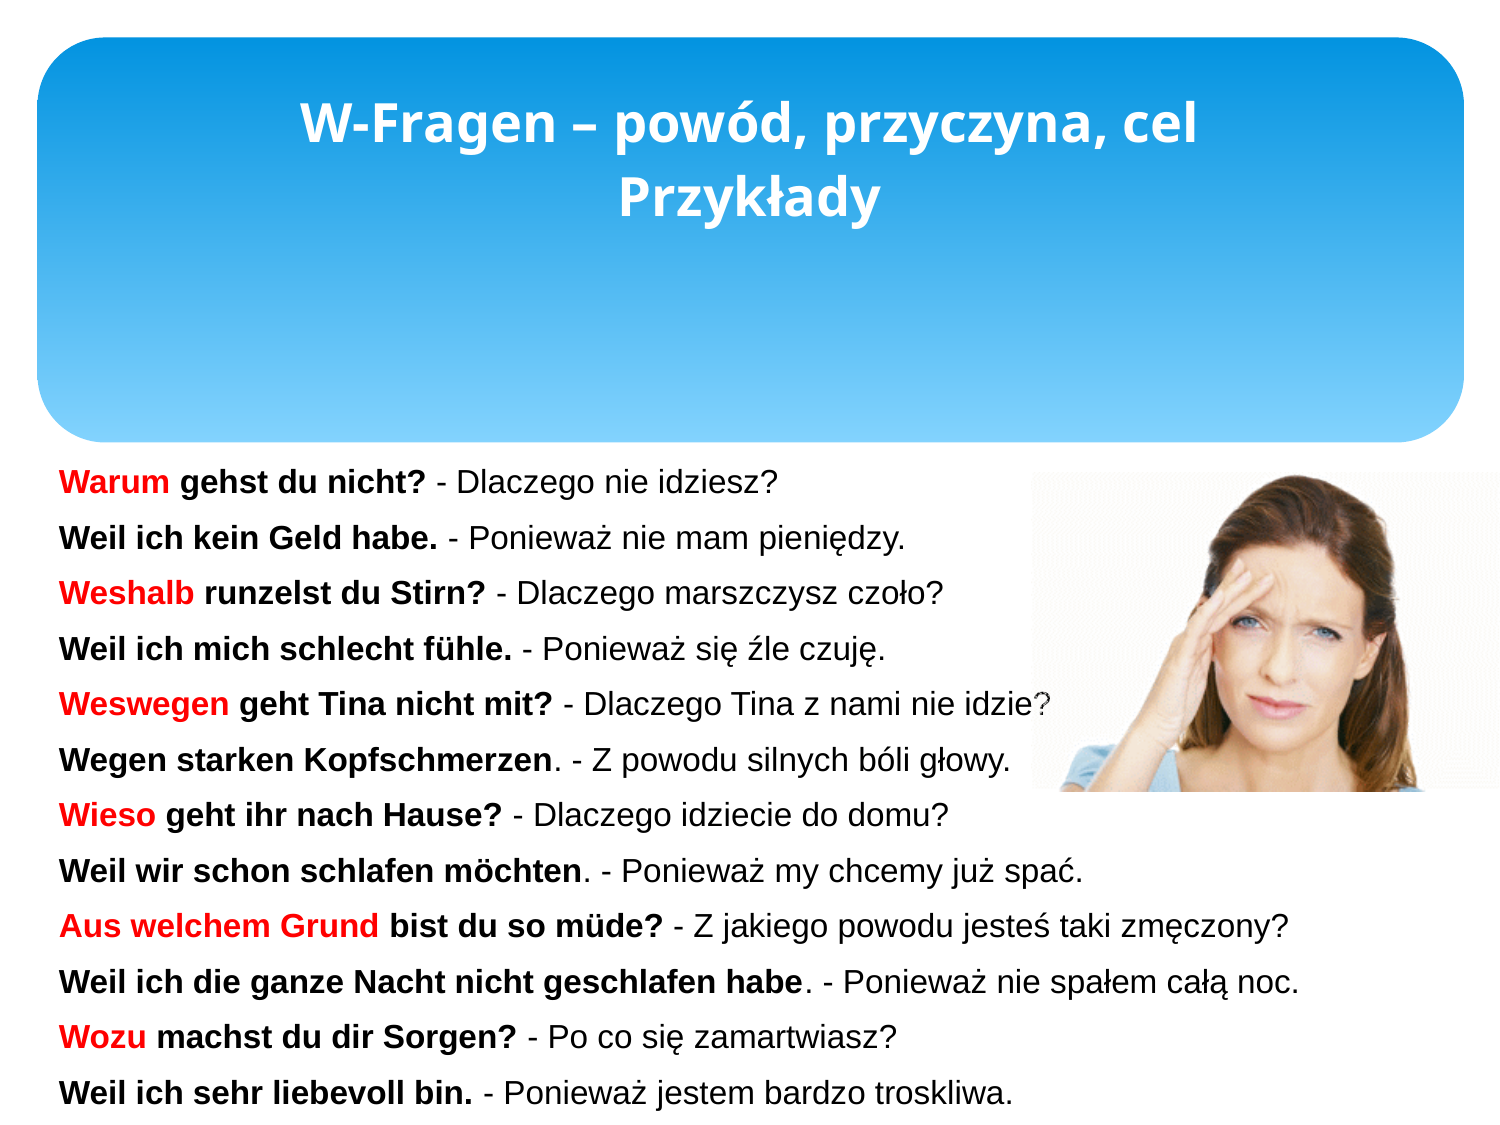

# W-Fragen – powód, przyczyna, cel Przykłady
Warum gehst du nicht? - Dlaczego nie idziesz?
Weil ich kein Geld habe. - Ponieważ nie mam pieniędzy.
Weshalb runzelst du Stirn? - Dlaczego marszczysz czoło?
Weil ich mich schlecht fühle. - Ponieważ się źle czuję.
Weswegen geht Tina nicht mit? - Dlaczego Tina z nami nie idzie?
Wegen starken Kopfschmerzen. - Z powodu silnych bóli głowy.
Wieso geht ihr nach Hause? - Dlaczego idziecie do domu?
Weil wir schon schlafen möchten. - Ponieważ my chcemy już spać.
Aus welchem Grund bist du so müde? - Z jakiego powodu jesteś taki zmęczony?
Weil ich die ganze Nacht nicht geschlafen habe. - Ponieważ nie spałem całą noc.
Wozu machst du dir Sorgen? - Po co się zamartwiasz?
Weil ich sehr liebevoll bin. - Ponieważ jestem bardzo troskliwa.